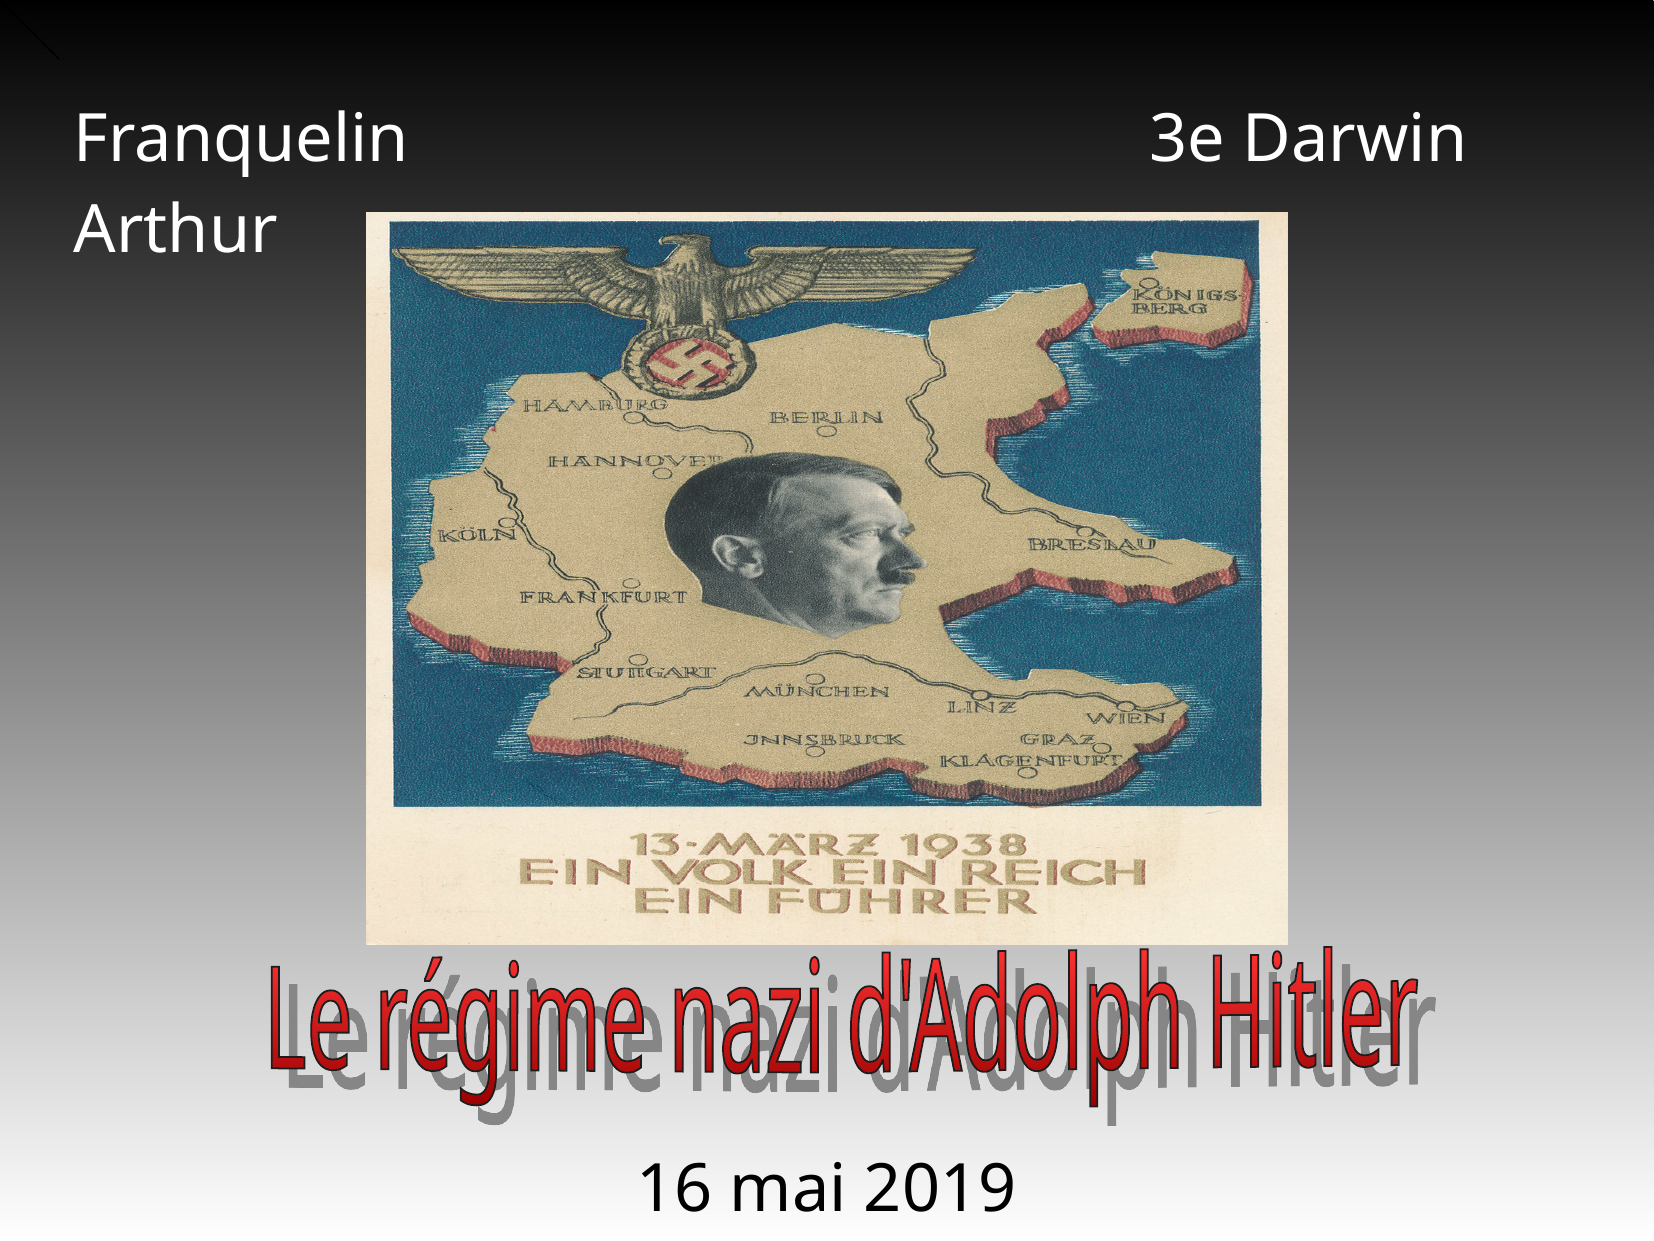

Franquelin 3e Darwin
Arthur
Le régime nazi d'Adolph Hitler
16 mai 2019